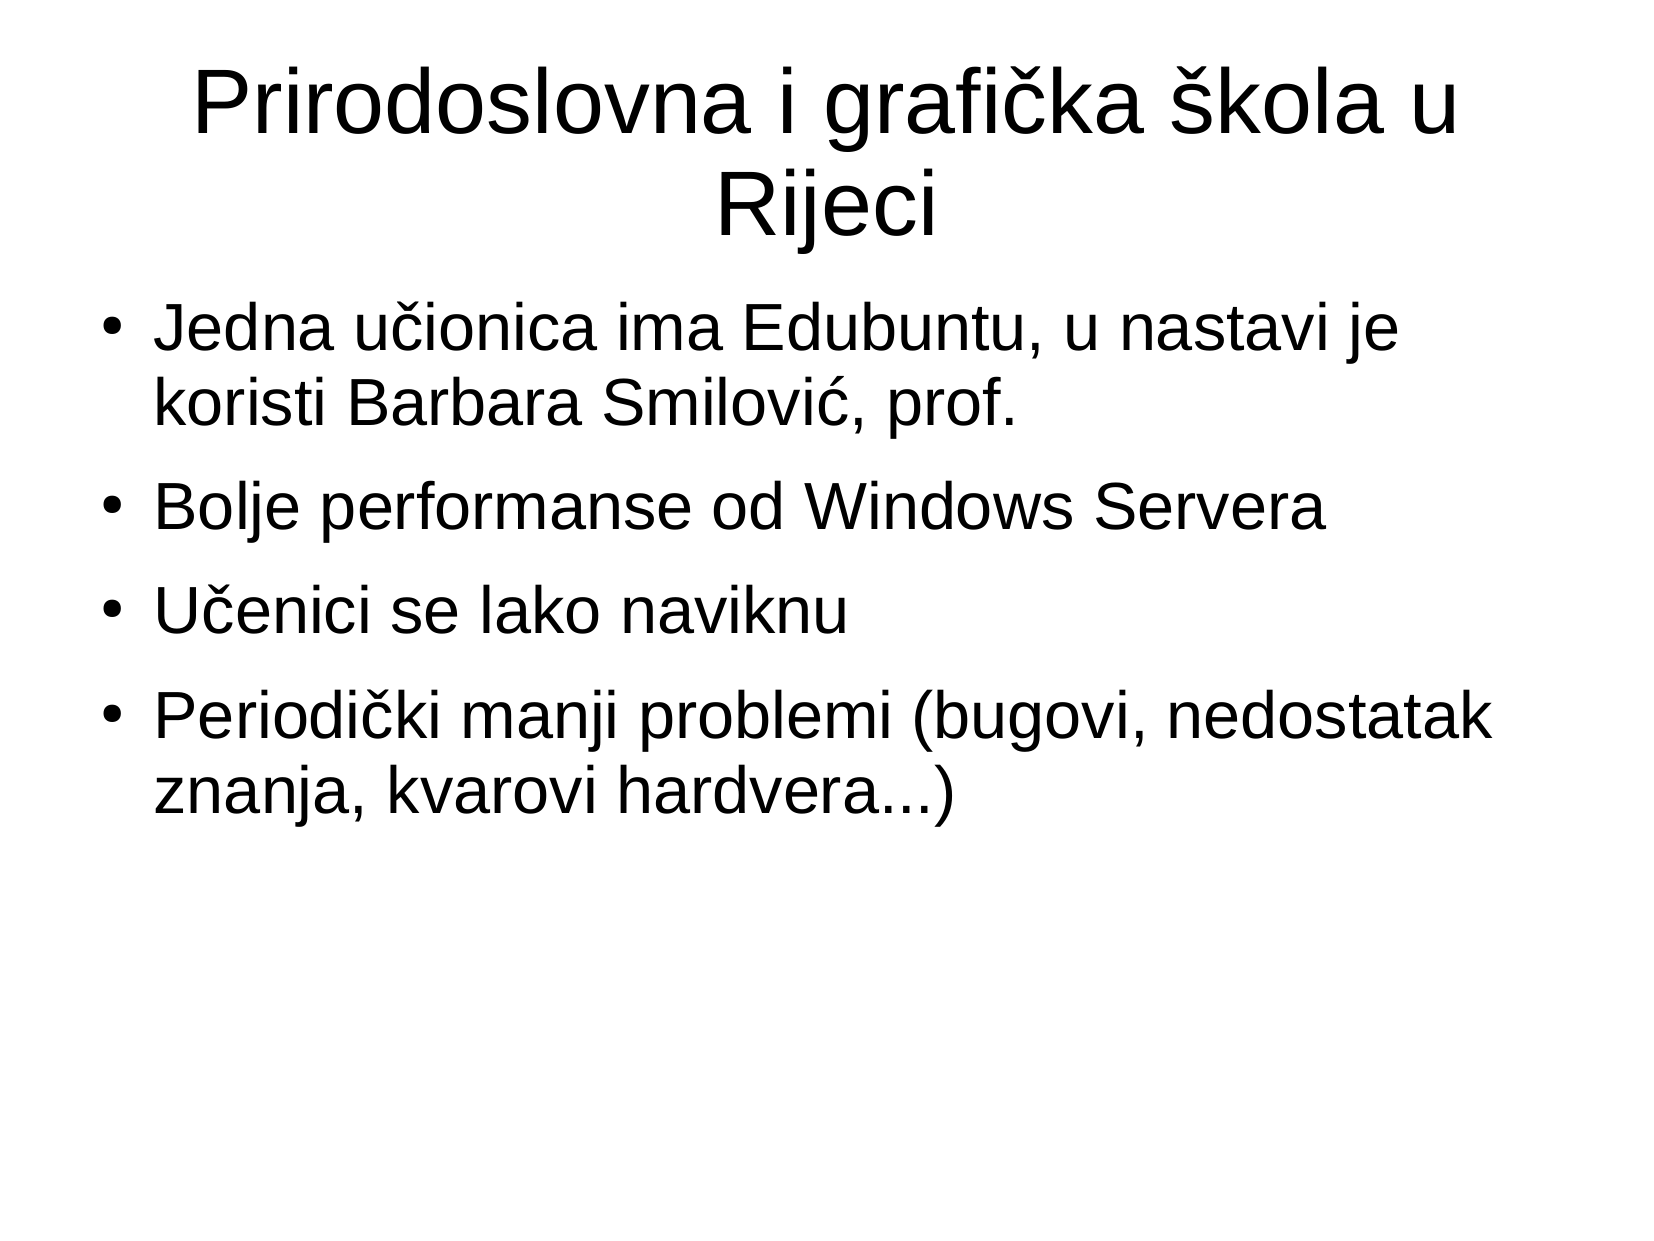

# Prirodoslovna i grafička škola u Rijeci
Jedna učionica ima Edubuntu, u nastavi je koristi Barbara Smilović, prof.
Bolje performanse od Windows Servera
Učenici se lako naviknu
Periodički manji problemi (bugovi, nedostatak znanja, kvarovi hardvera...)